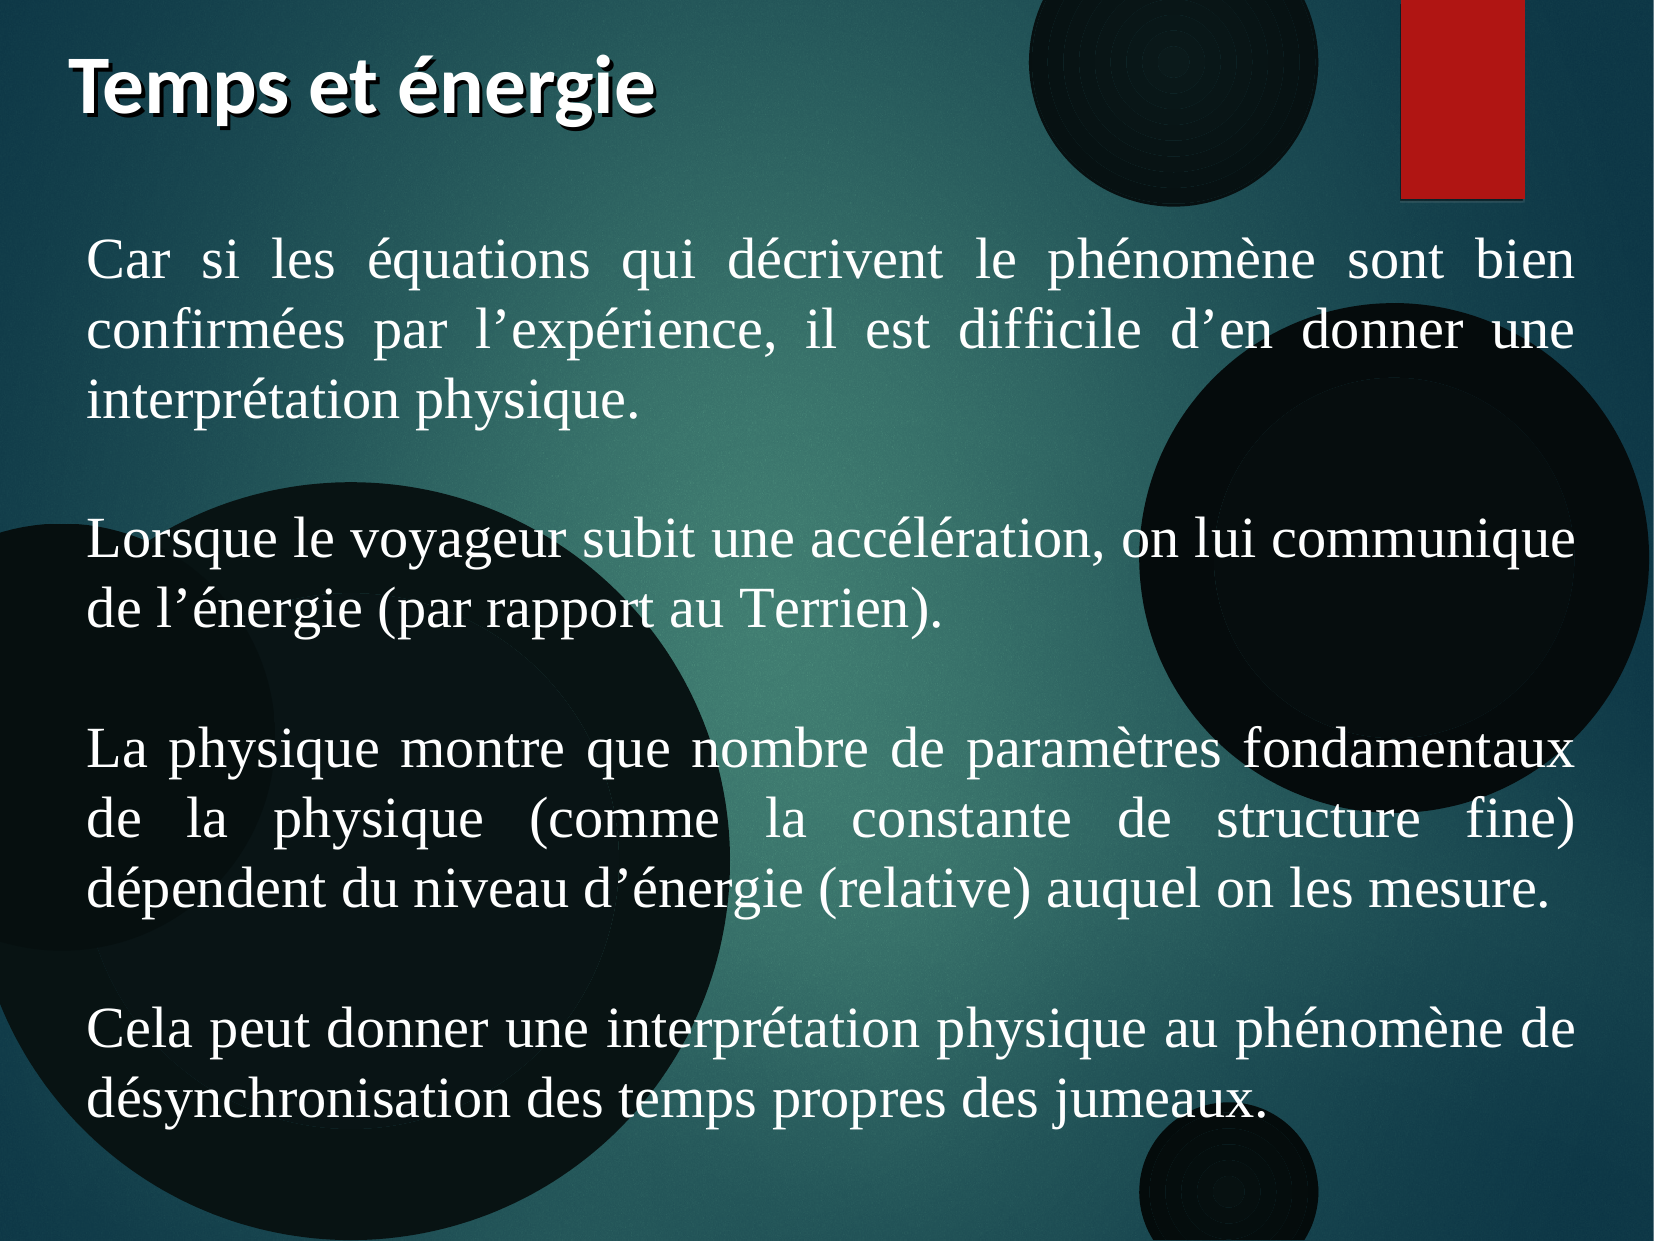

Temps et énergie
Car si les équations qui décrivent le phénomène sont bien confirmées par l’expérience, il est difficile d’en donner une interprétation physique.
Lorsque le voyageur subit une accélération, on lui communique de l’énergie (par rapport au Terrien).
La physique montre que nombre de paramètres fondamentaux de la physique (comme la constante de structure fine) dépendent du niveau d’énergie (relative) auquel on les mesure.
Cela peut donner une interprétation physique au phénomène de désynchronisation des temps propres des jumeaux.